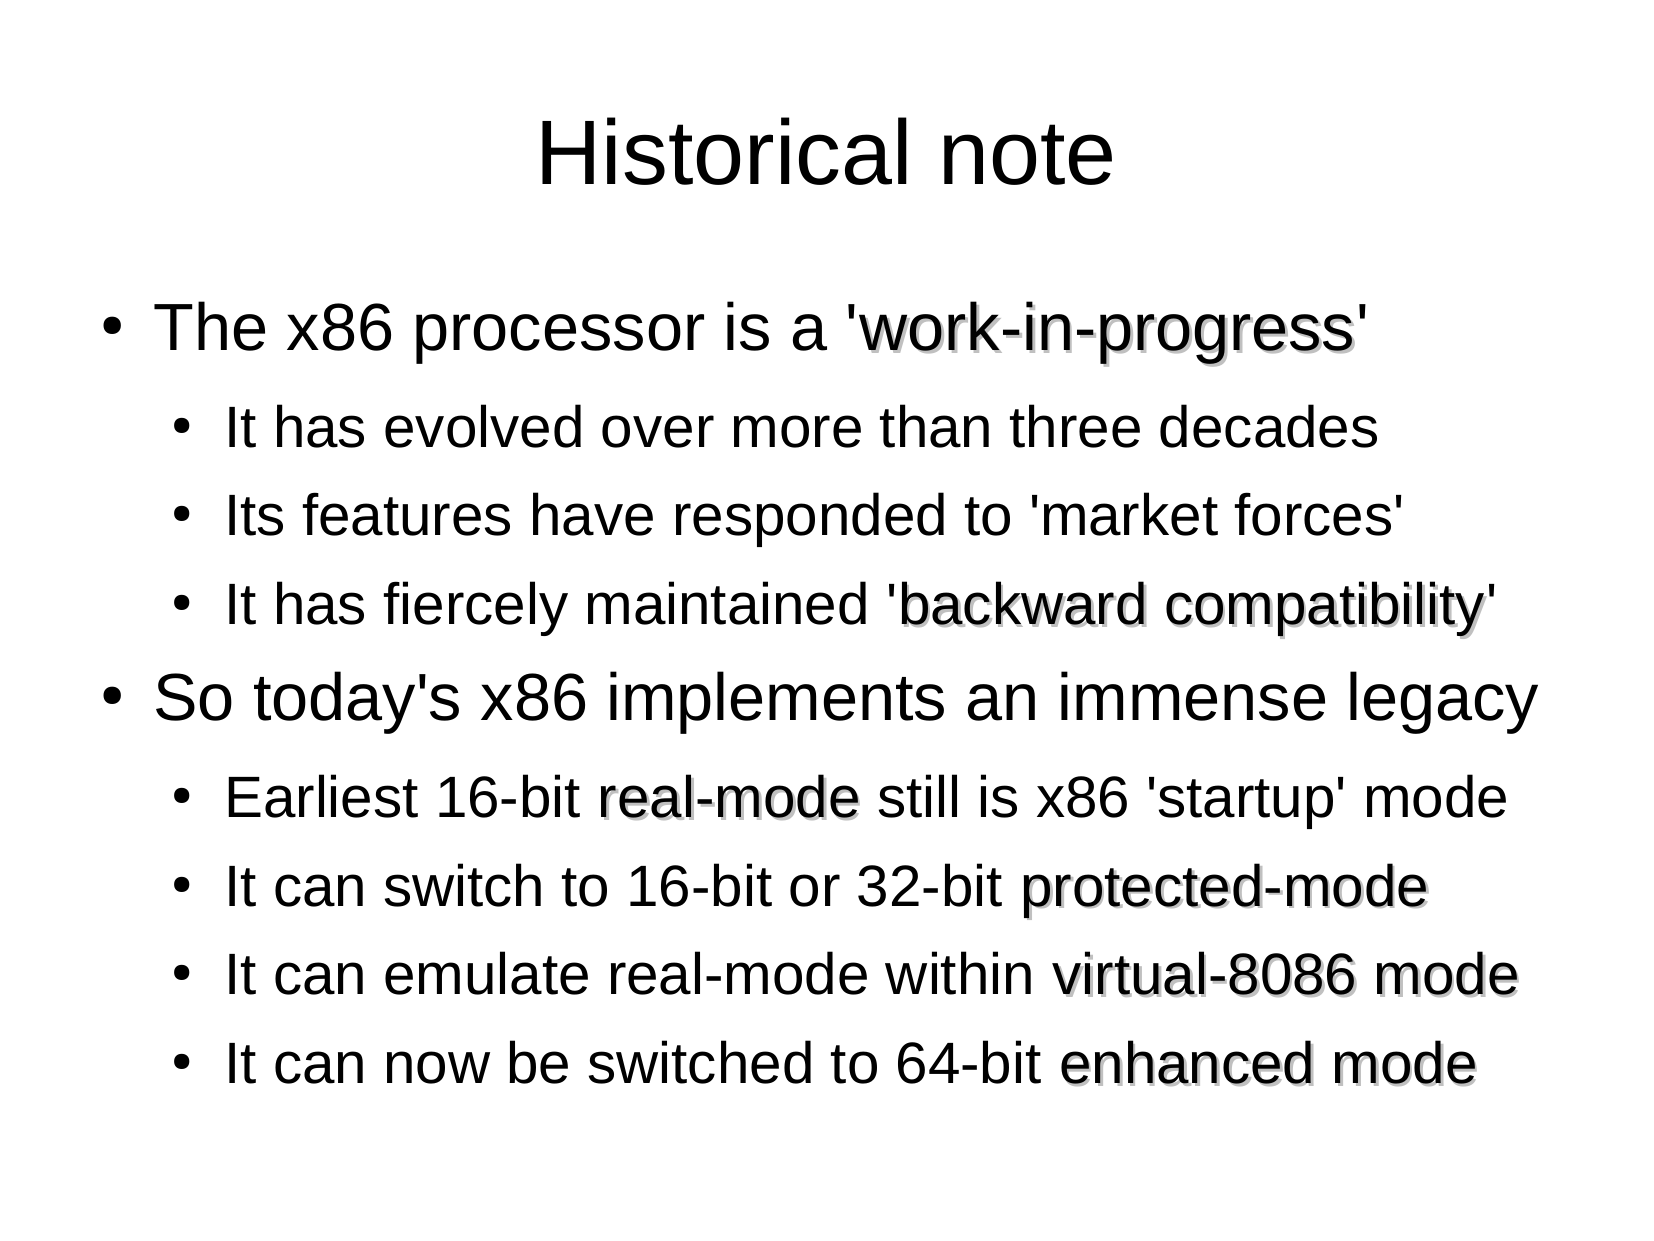

# Historical note
The x86 processor is a 'work-in-progress'
It has evolved over more than three decades
Its features have responded to 'market forces'
It has fiercely maintained 'backward compatibility'
So today's x86 implements an immense legacy
Earliest 16-bit real-mode still is x86 'startup' mode
It can switch to 16-bit or 32-bit protected-mode
It can emulate real-mode within virtual-8086 mode
It can now be switched to 64-bit enhanced mode